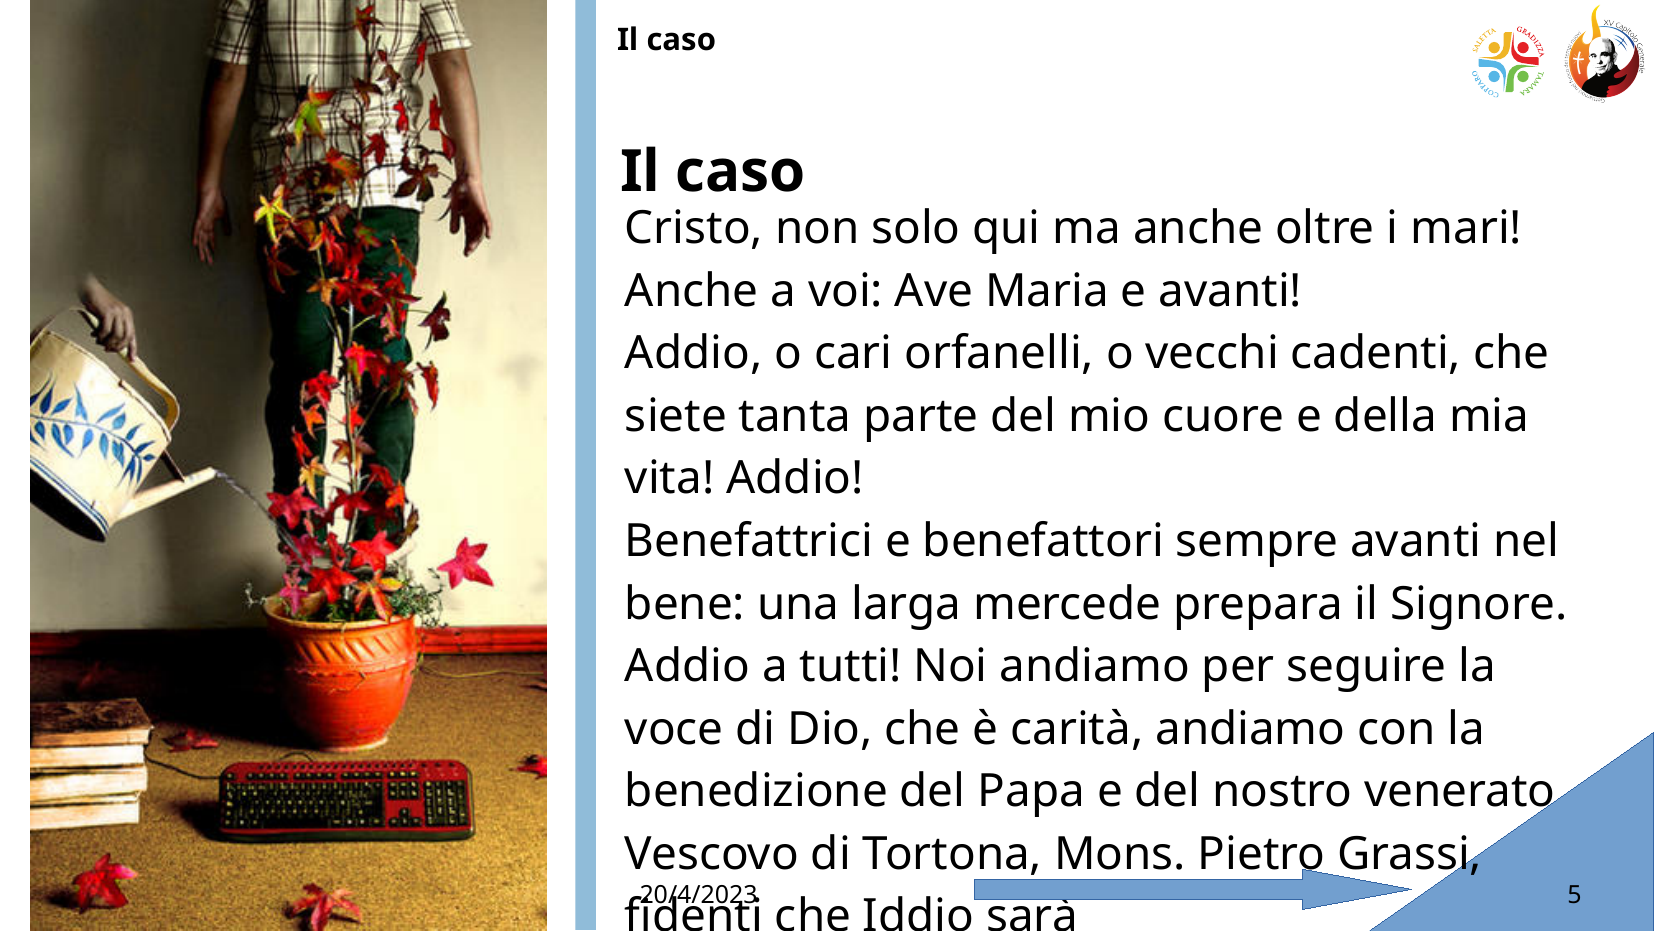

Il caso
Il caso
# Cristo, non solo qui ma anche oltre i mari!
Anche a voi: Ave Maria e avanti!
Addio, o cari orfanelli, o vecchi cadenti, che siete tanta parte del mio cuore e della mia vita! Addio!
Benefattrici e benefattori sempre avanti nel bene: una larga mercede prepara il Signore. Addio a tutti! Noi andiamo per seguire la voce di Dio, che è carità, andiamo con la benedizione del Papa e del nostro venerato Vescovo di Tortona, Mons. Pietro Grassi, fidenti che Iddio sarà